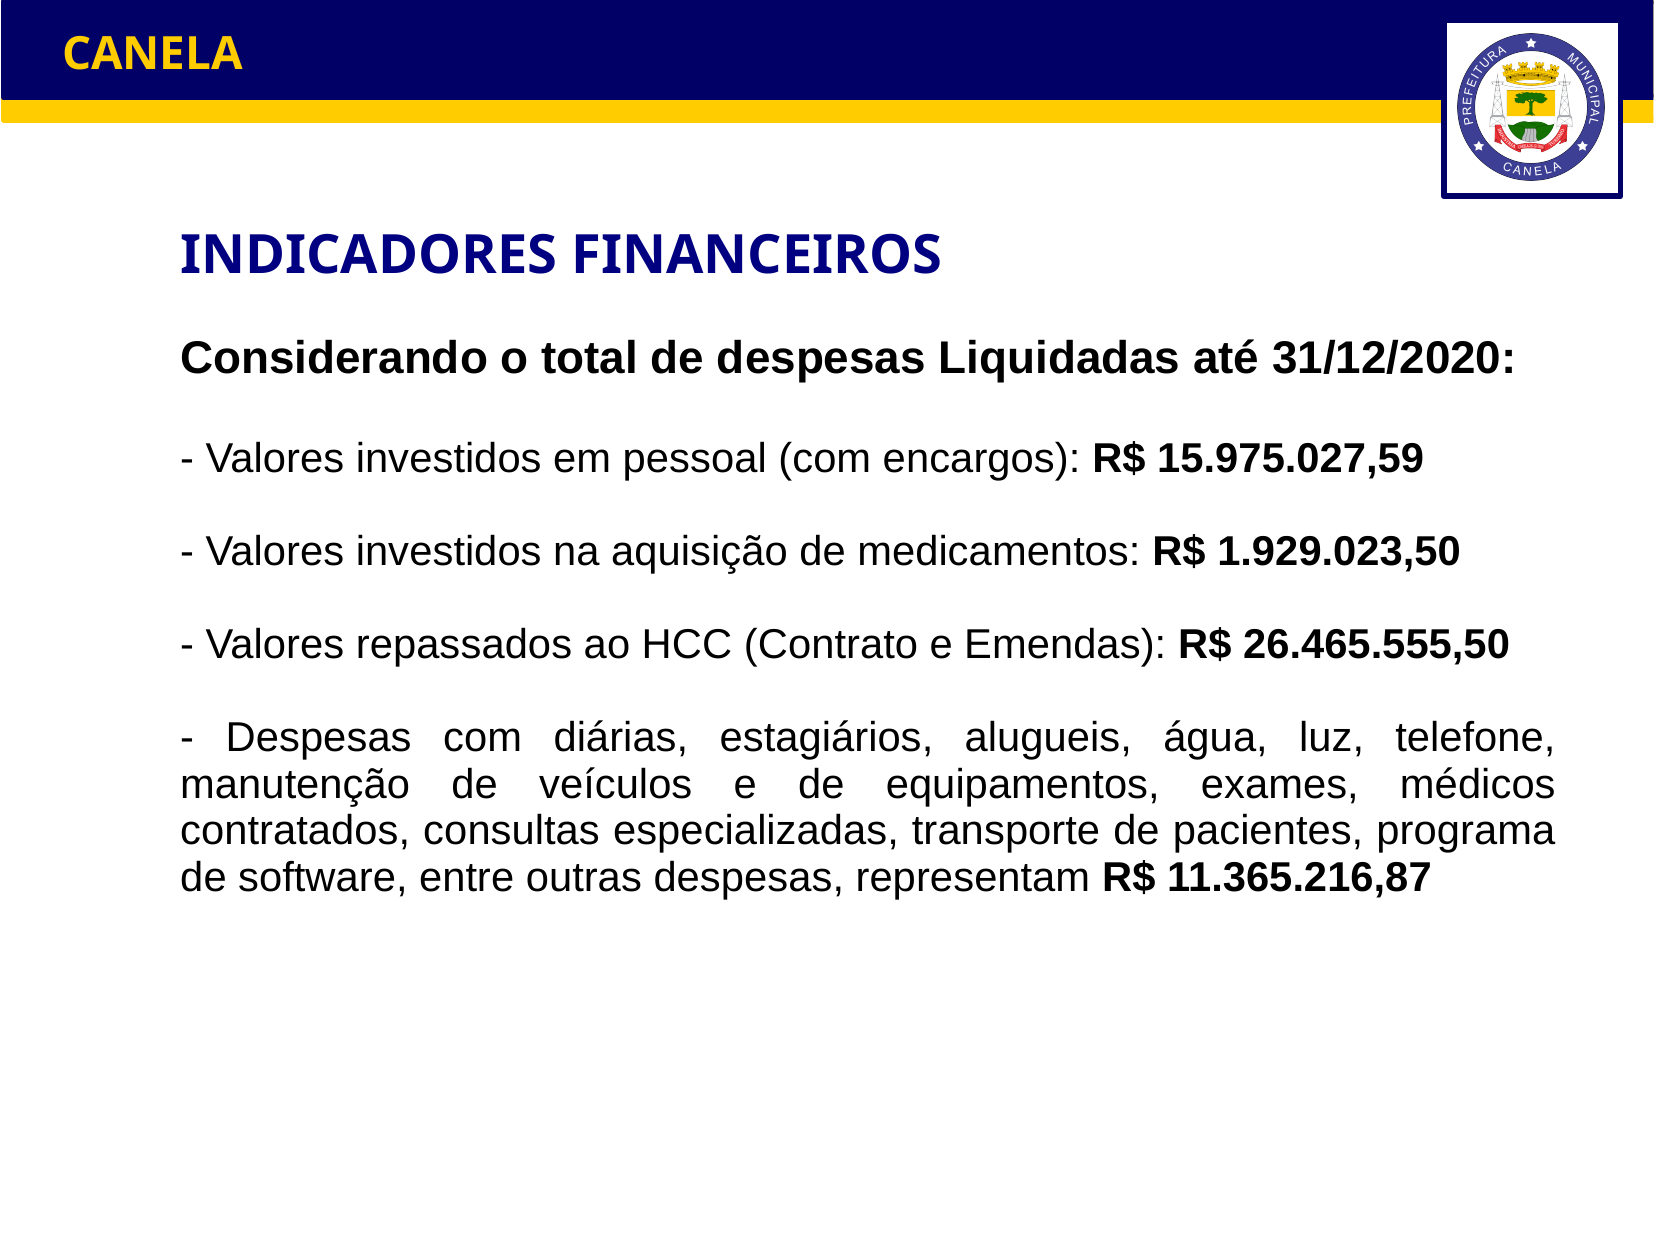

CANELA
CANELA
INDICADORES FINANCEIROS
Considerando o total de despesas Liquidadas até 31/12/2020:
- Valores investidos em pessoal (com encargos): R$ 15.975.027,59
- Valores investidos na aquisição de medicamentos: R$ 1.929.023,50
- Valores repassados ao HCC (Contrato e Emendas): R$ 26.465.555,50
- Despesas com diárias, estagiários, alugueis, água, luz, telefone, manutenção de veículos e de equipamentos, exames, médicos contratados, consultas especializadas, transporte de pacientes, programa de software, entre outras despesas, representam R$ 11.365.216,87